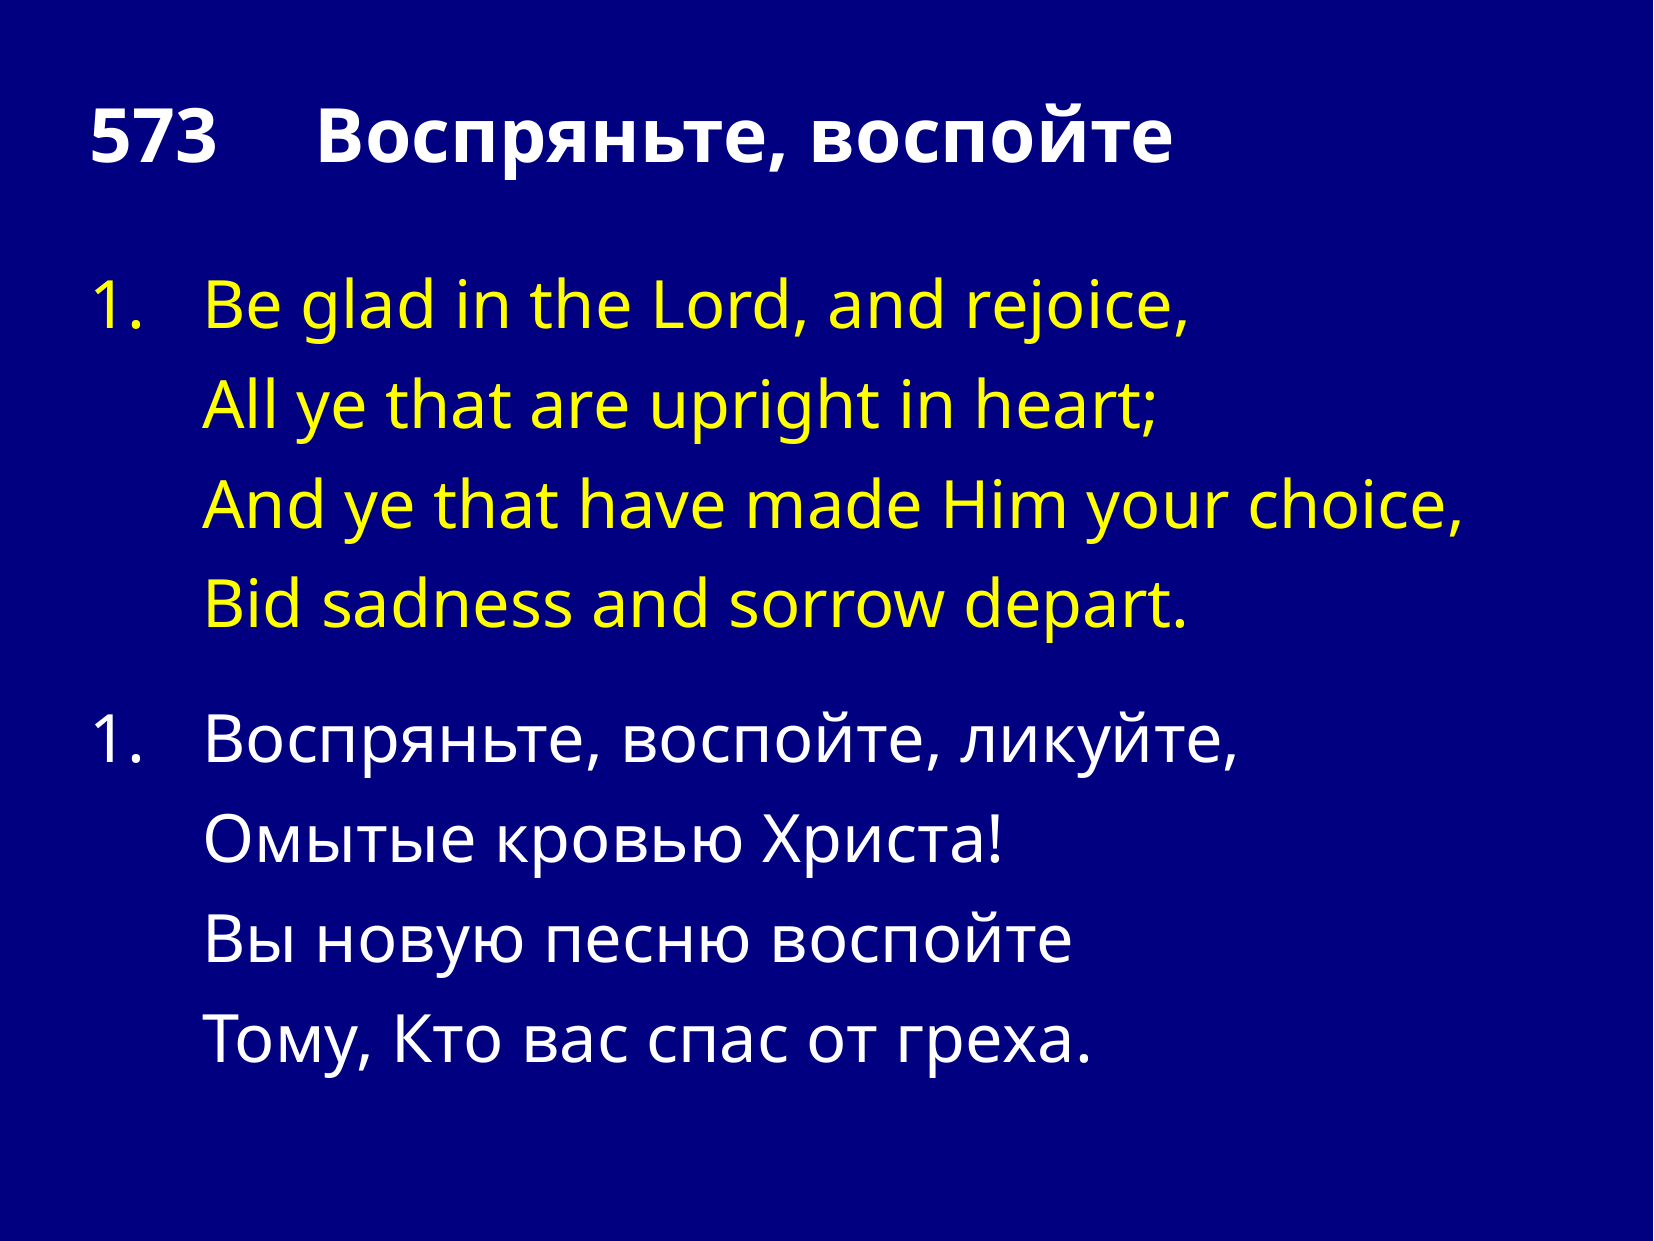

573	Воспряньте, воспойте
1.	Be glad in the Lord, and rejoice,
	All ye that are upright in heart;
	And ye that have made Him your choice,
	Bid sadness and sorrow depart.
1.	Воспряньте, воспойте, ликуйте,
	Омытые кровью Христа!
	Вы новую песню воспойте
	Тому, Кто вас спас от греха.